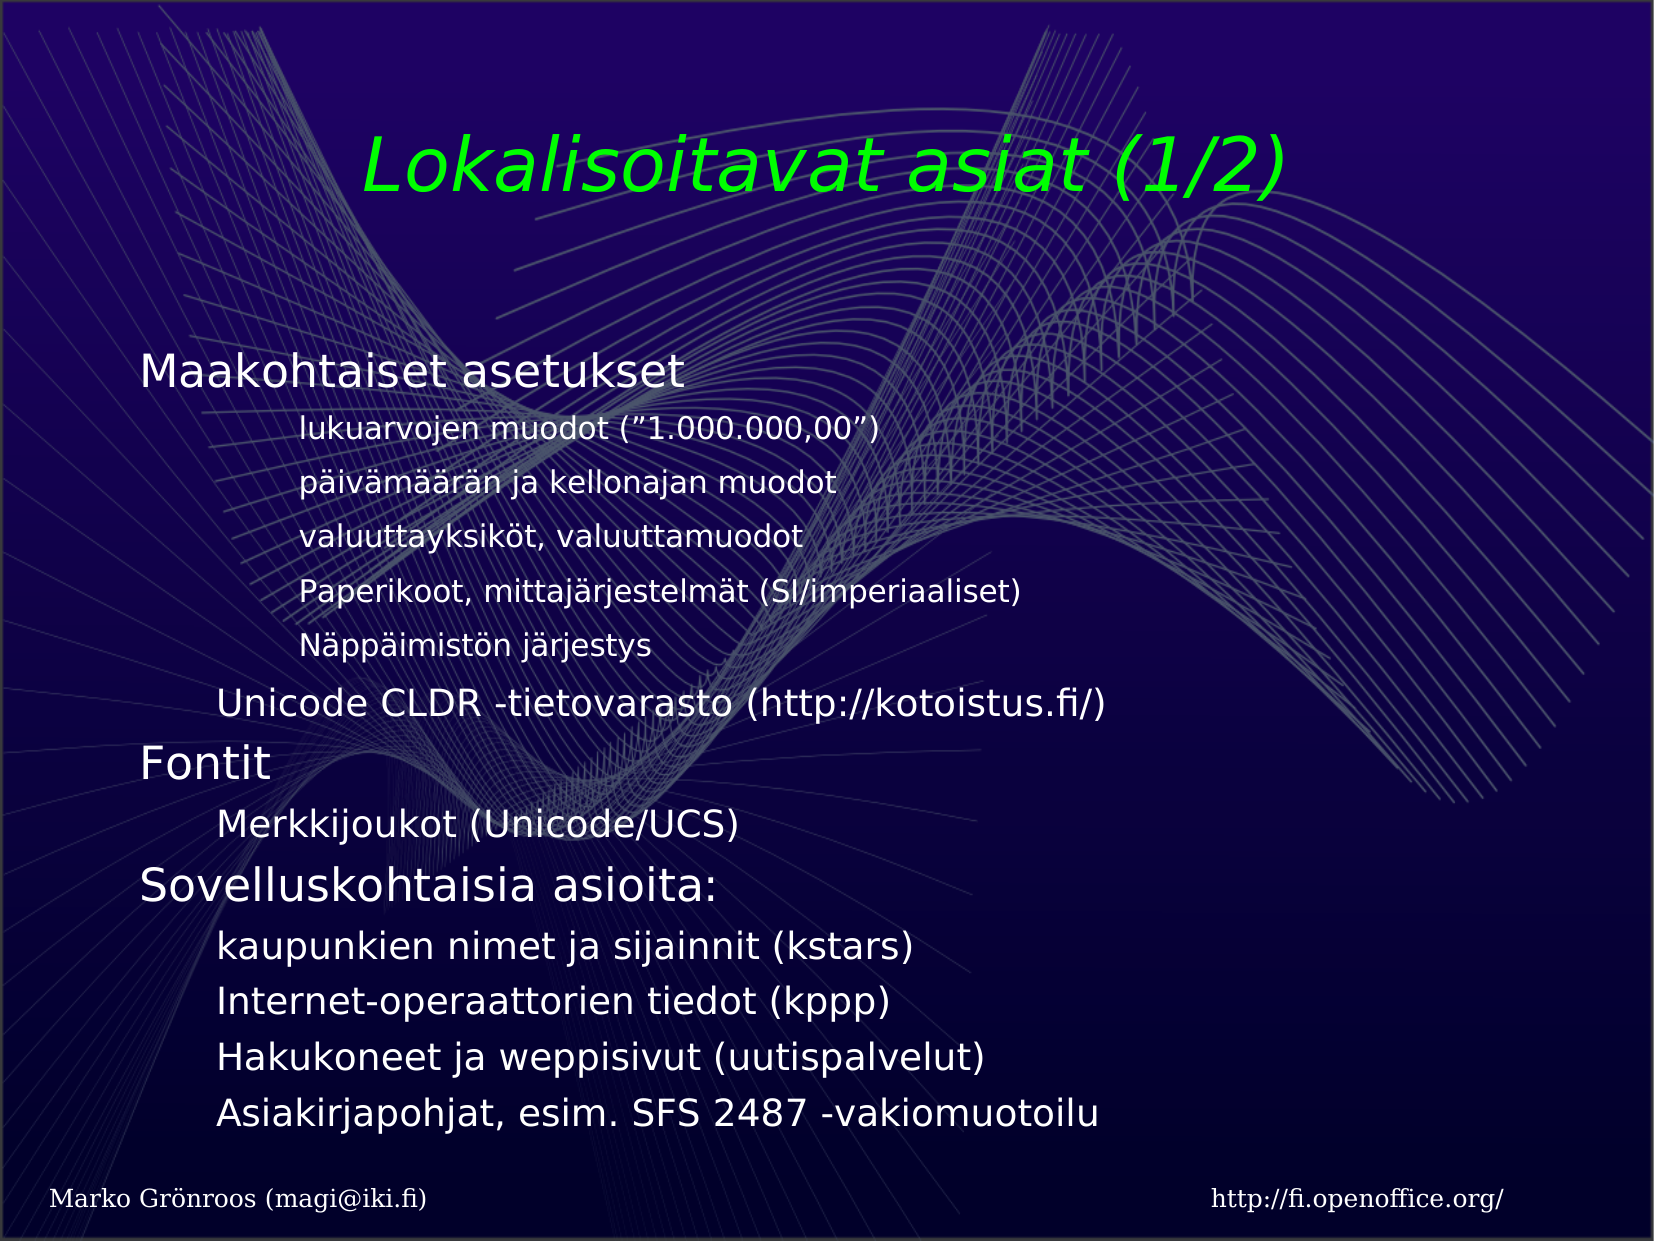

# Lokalisoitavat asiat (1/2)
Maakohtaiset asetukset
lukuarvojen muodot (”1.000.000,00”)
päivämäärän ja kellonajan muodot
valuuttayksiköt, valuuttamuodot
Paperikoot, mittajärjestelmät (SI/imperiaaliset)
Näppäimistön järjestys
Unicode CLDR -tietovarasto (http://kotoistus.fi/)
Fontit
Merkkijoukot (Unicode/UCS)
Sovelluskohtaisia asioita:
kaupunkien nimet ja sijainnit (kstars)
Internet-operaattorien tiedot (kppp)
Hakukoneet ja weppisivut (uutispalvelut)
Asiakirjapohjat, esim. SFS 2487 -vakiomuotoilu